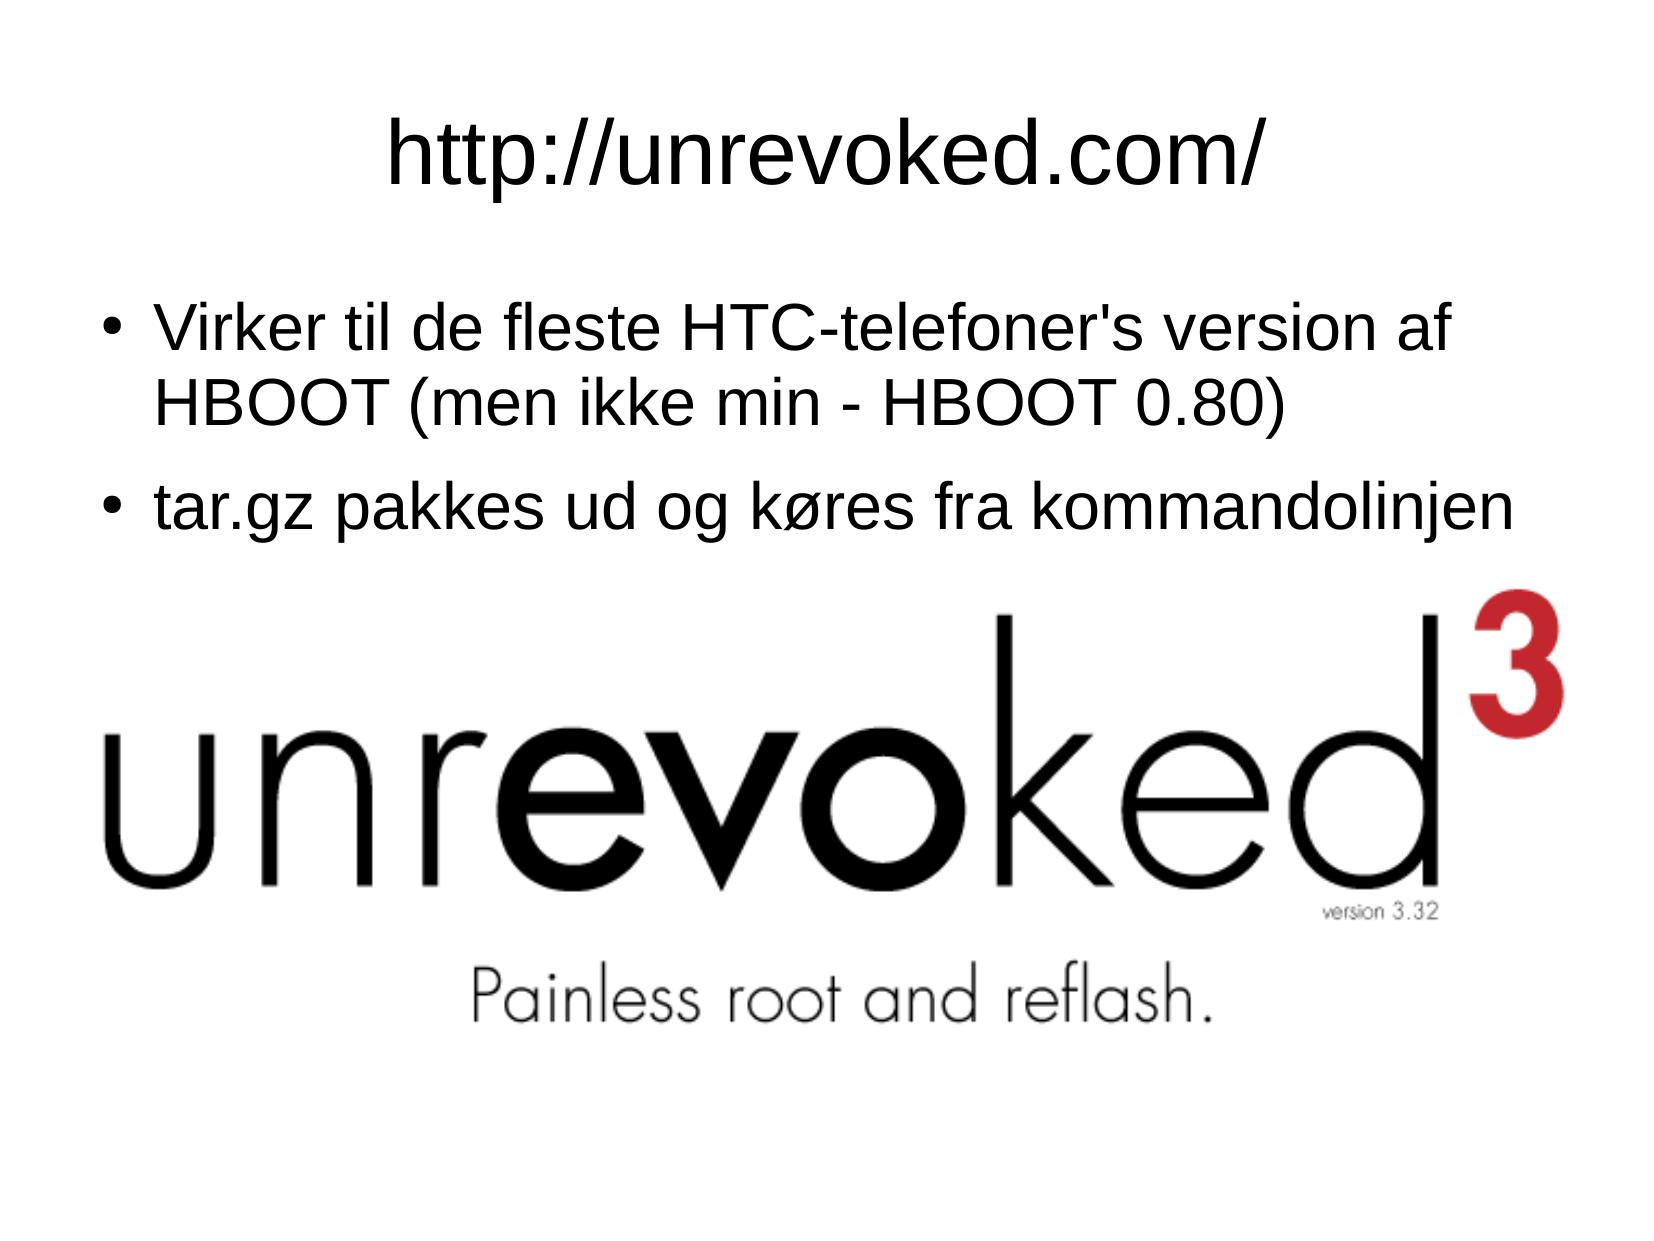

# http://unrevoked.com/
Virker til de fleste HTC-telefoner's version af HBOOT (men ikke min - HBOOT 0.80)
tar.gz pakkes ud og køres fra kommandolinjen